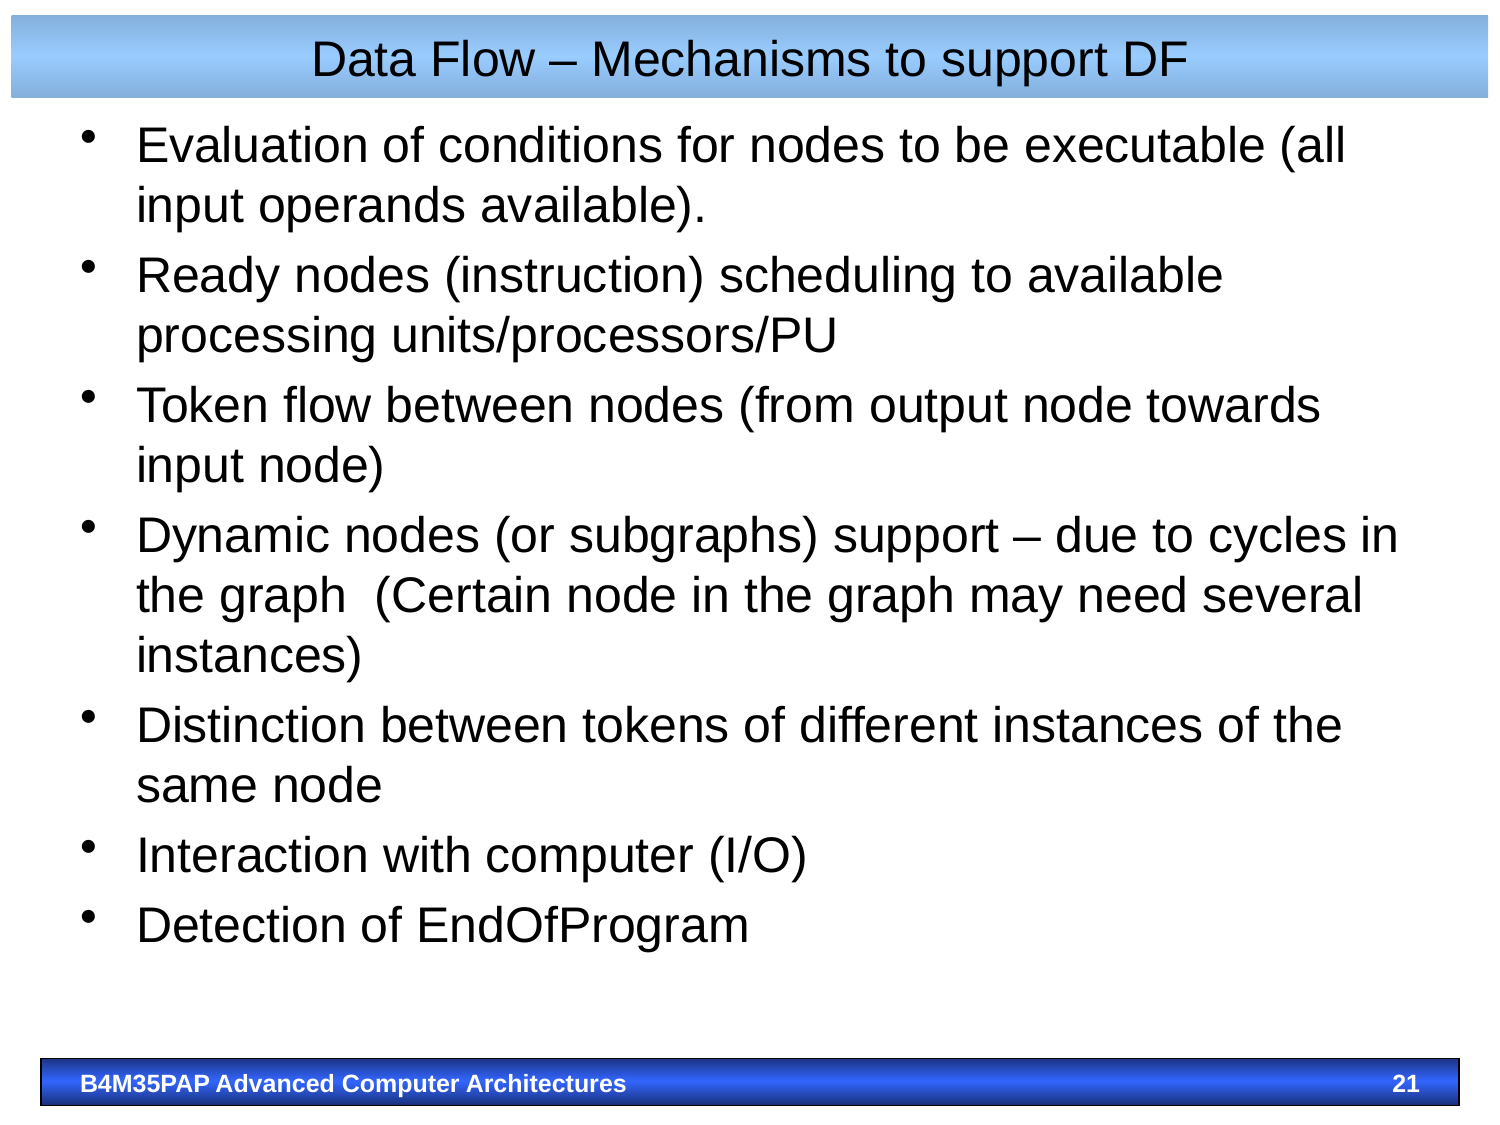

# Data Flow – Mechanisms to support DF
Evaluation of conditions for nodes to be executable (all input operands available).
Ready nodes (instruction) scheduling to available processing units/processors/PU
Token flow between nodes (from output node towards input node)
Dynamic nodes (or subgraphs) support – due to cycles in the graph (Certain node in the graph may need several instances)
Distinction between tokens of different instances of the same node
Interaction with computer (I/O)
Detection of EndOfProgram